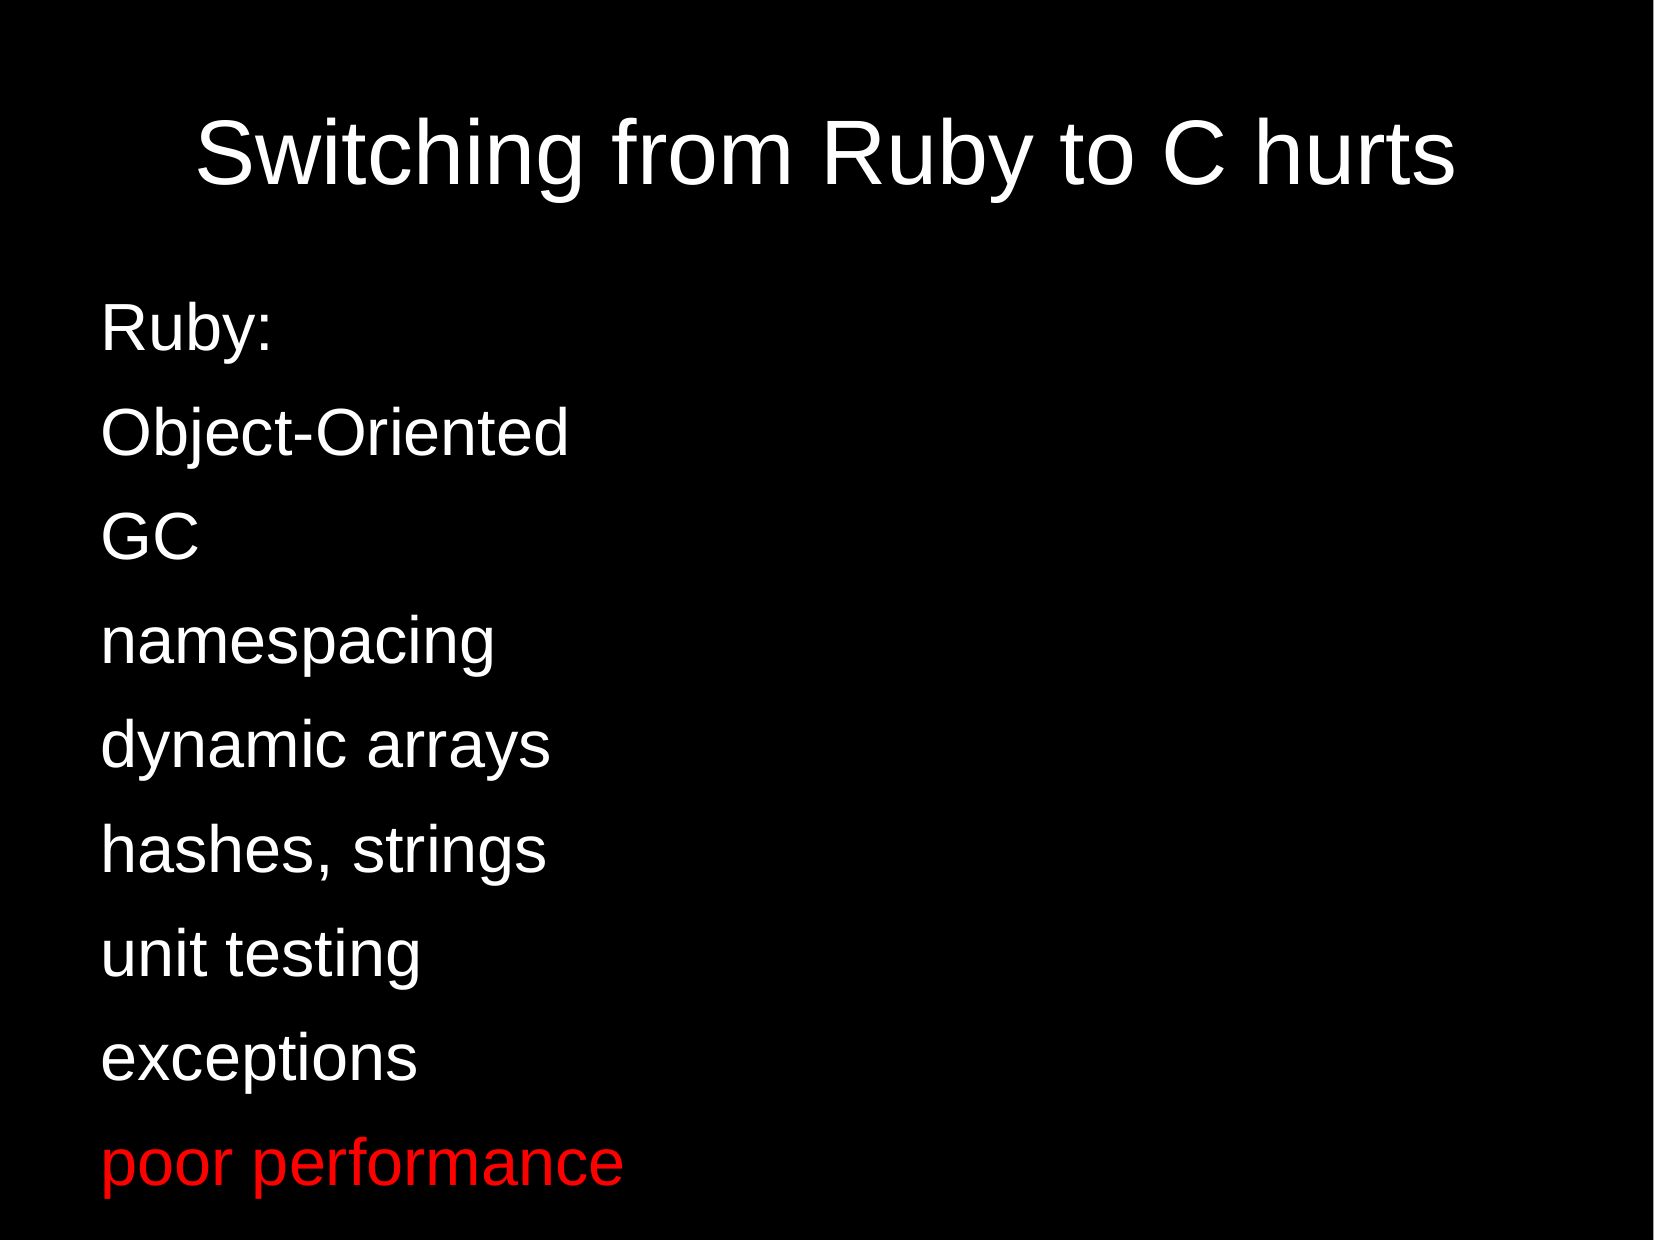

# Switching from Ruby to C hurts
Ruby:
Object-Oriented
GC
namespacing
dynamic arrays
hashes, strings
unit testing
exceptions
poor performance